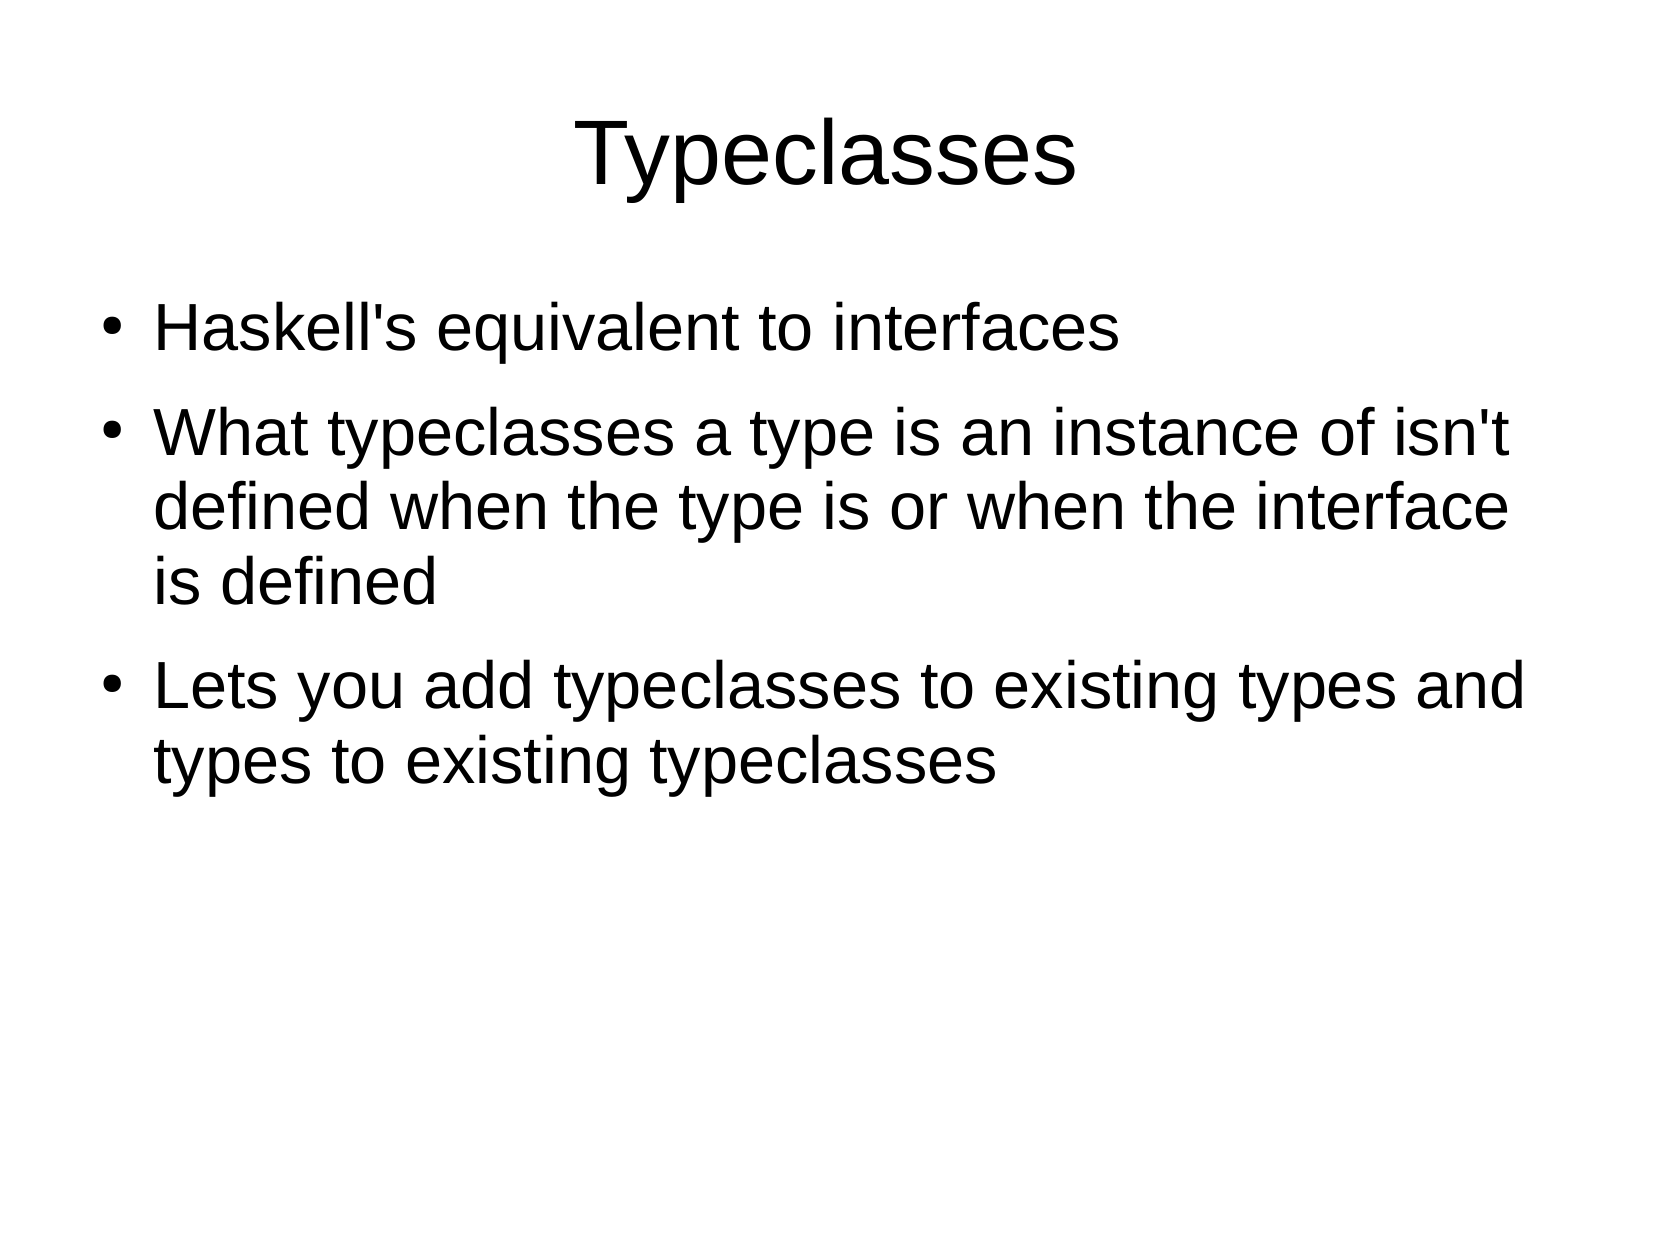

# Typeclasses
Haskell's equivalent to interfaces
What typeclasses a type is an instance of isn't defined when the type is or when the interface is defined
Lets you add typeclasses to existing types and types to existing typeclasses